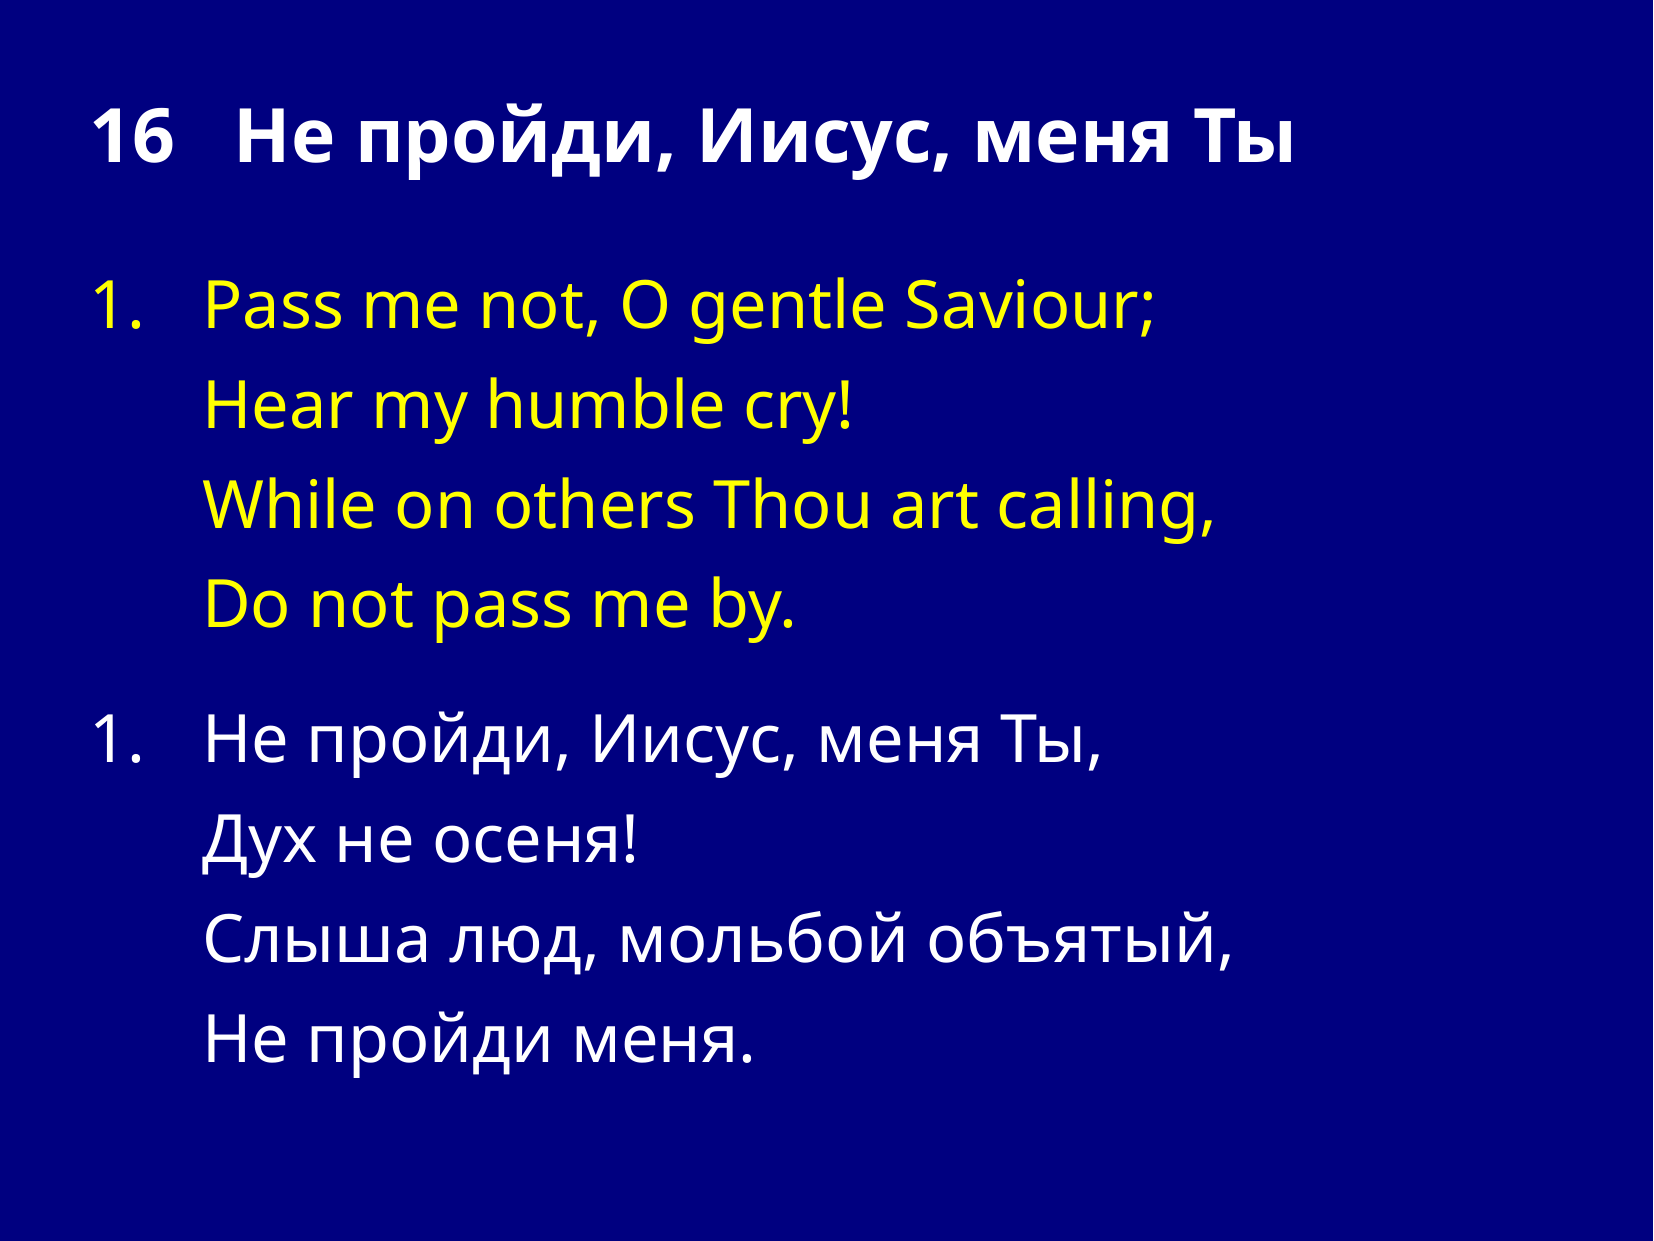

16 Не пройди, Иисус, меня Ты
1.	Pass me not, O gentle Saviour;
	Hear my humble cry!
	While on others Thou art calling,
	Do not pass me by.
1.	Не пройди, Иисус, меня Ты,
	Дух не осеня!
	Слыша люд, мольбой объятый,
	Не пройди меня.